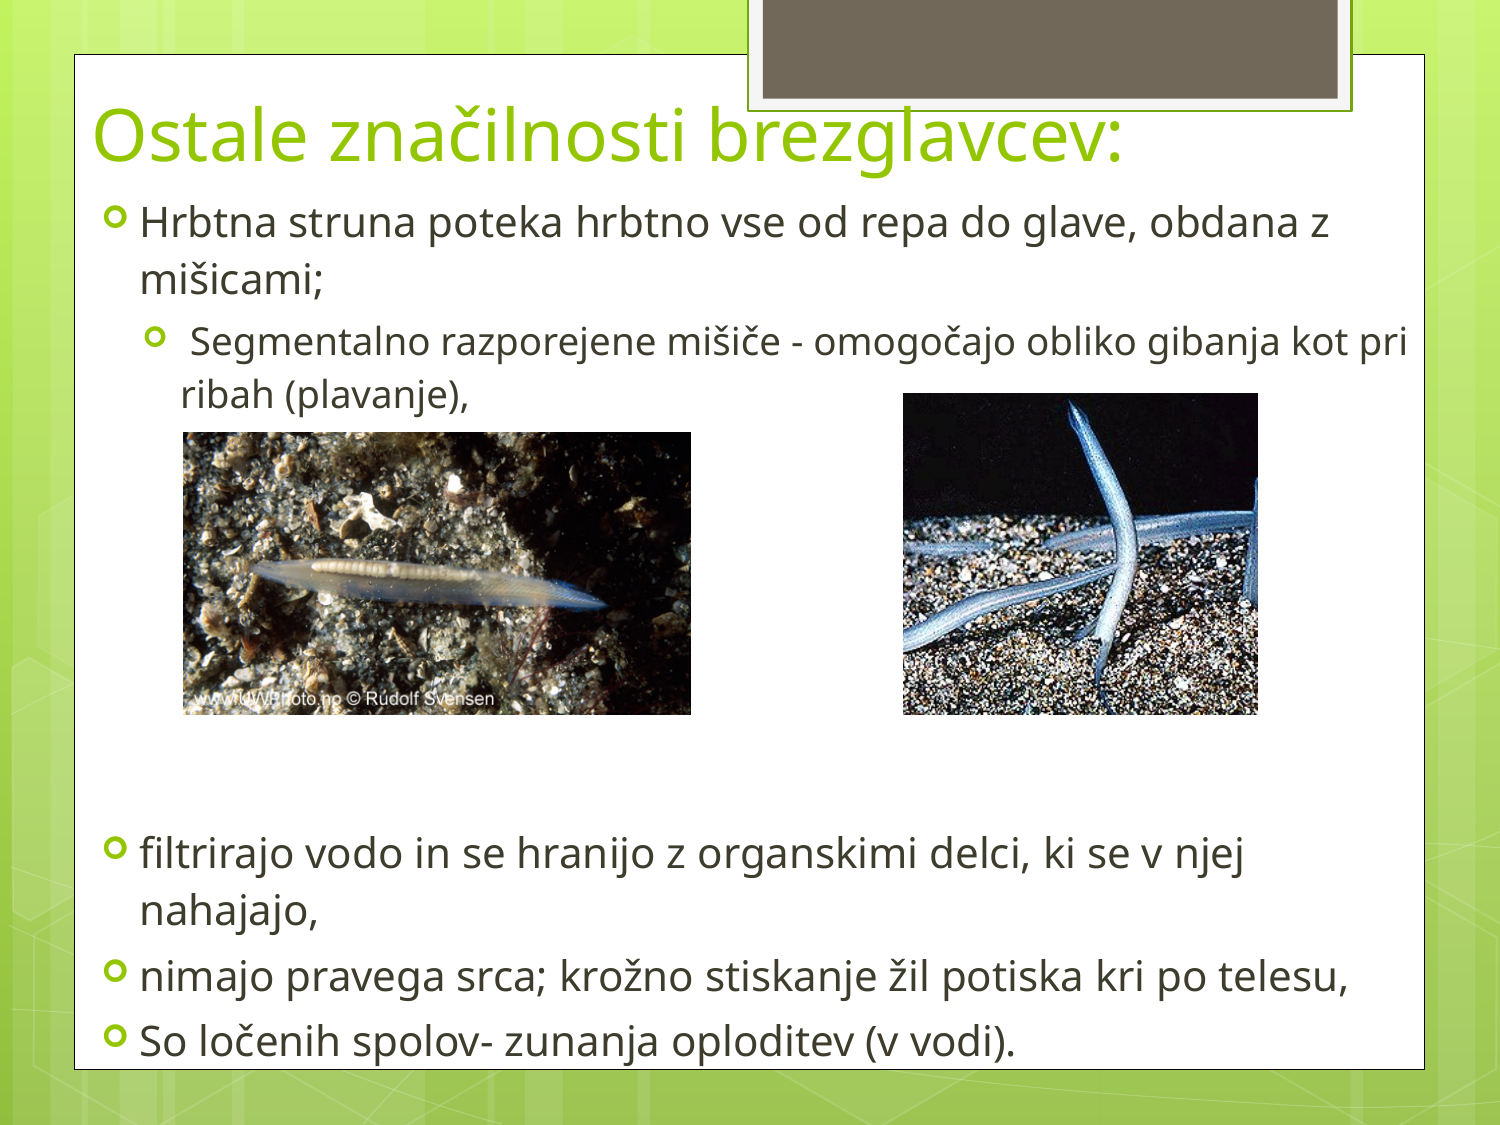

# Ostale značilnosti brezglavcev:
Hrbtna struna poteka hrbtno vse od repa do glave, obdana z mišicami;
 Segmentalno razporejene mišiče - omogočajo obliko gibanja kot pri ribah (plavanje),
filtrirajo vodo in se hranijo z organskimi delci, ki se v njej nahajajo,
nimajo pravega srca; krožno stiskanje žil potiska kri po telesu,
So ločenih spolov- zunanja oploditev (v vodi).